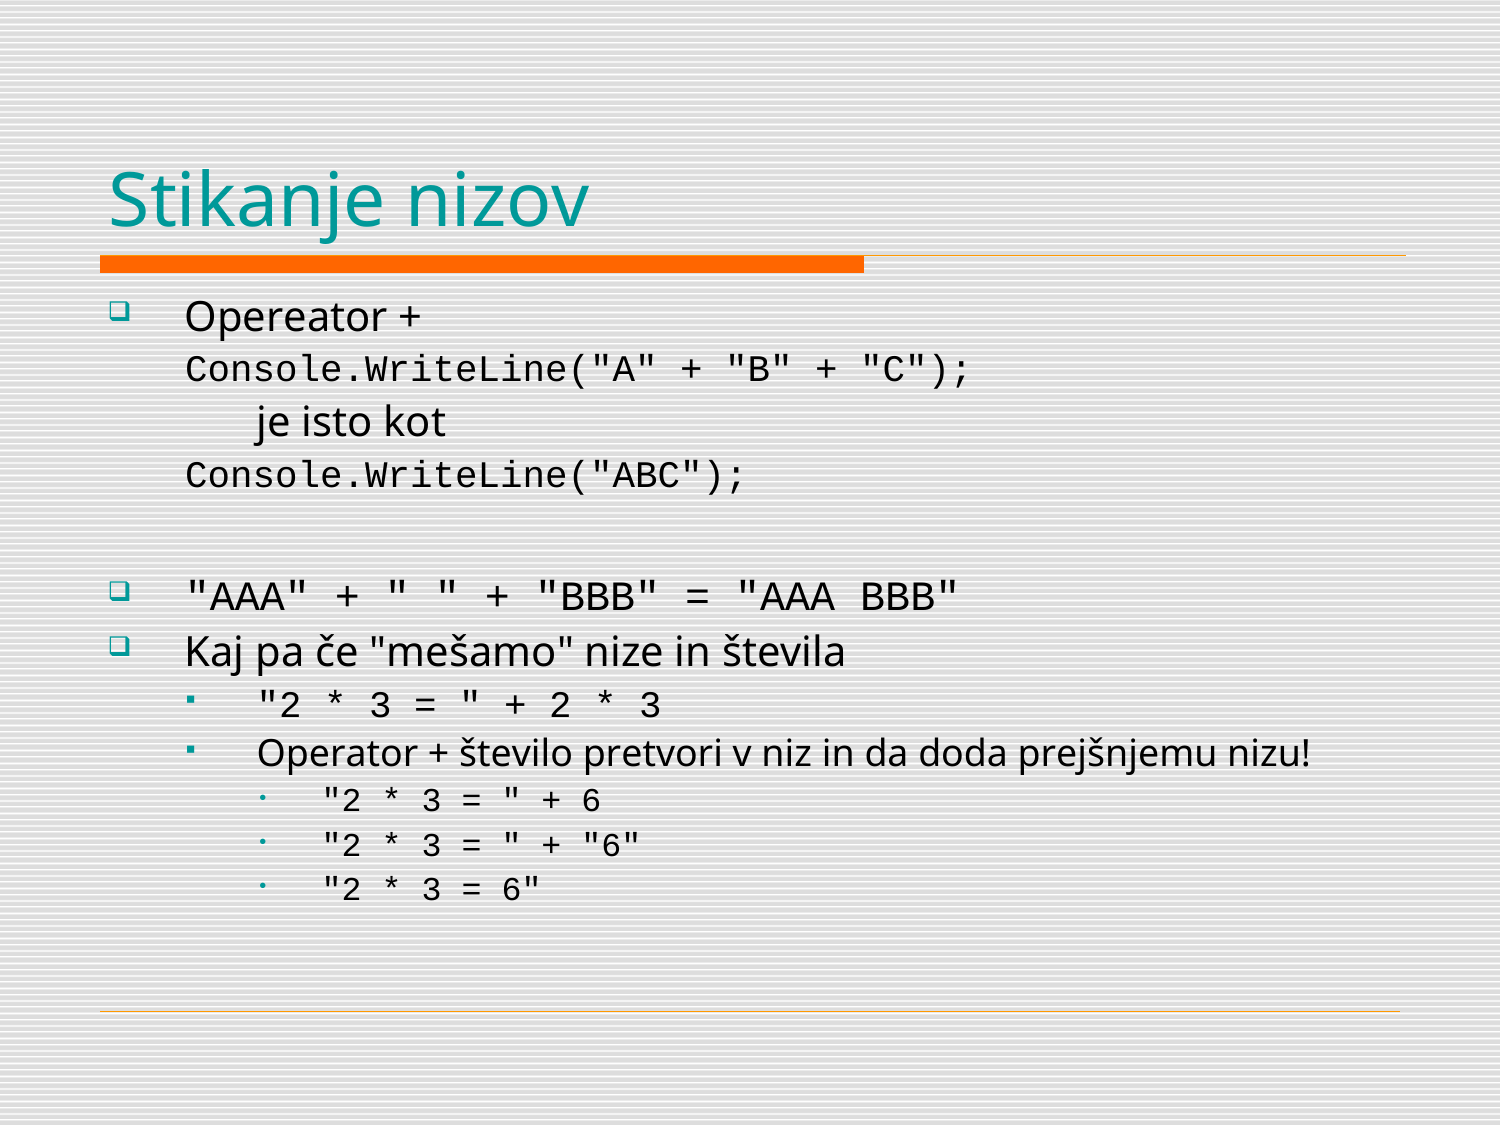

# Stikanje nizov
Opereator +
Console.WriteLine("A" + "B" + "C");
je isto kot
Console.WriteLine("ABC");
"AAA" + " " + "BBB" = "AAA BBB"
Kaj pa če "mešamo" nize in števila
"2 * 3 = " + 2 * 3
Operator + število pretvori v niz in da doda prejšnjemu nizu!
"2 * 3 = " + 6
"2 * 3 = " + "6"
"2 * 3 = 6"